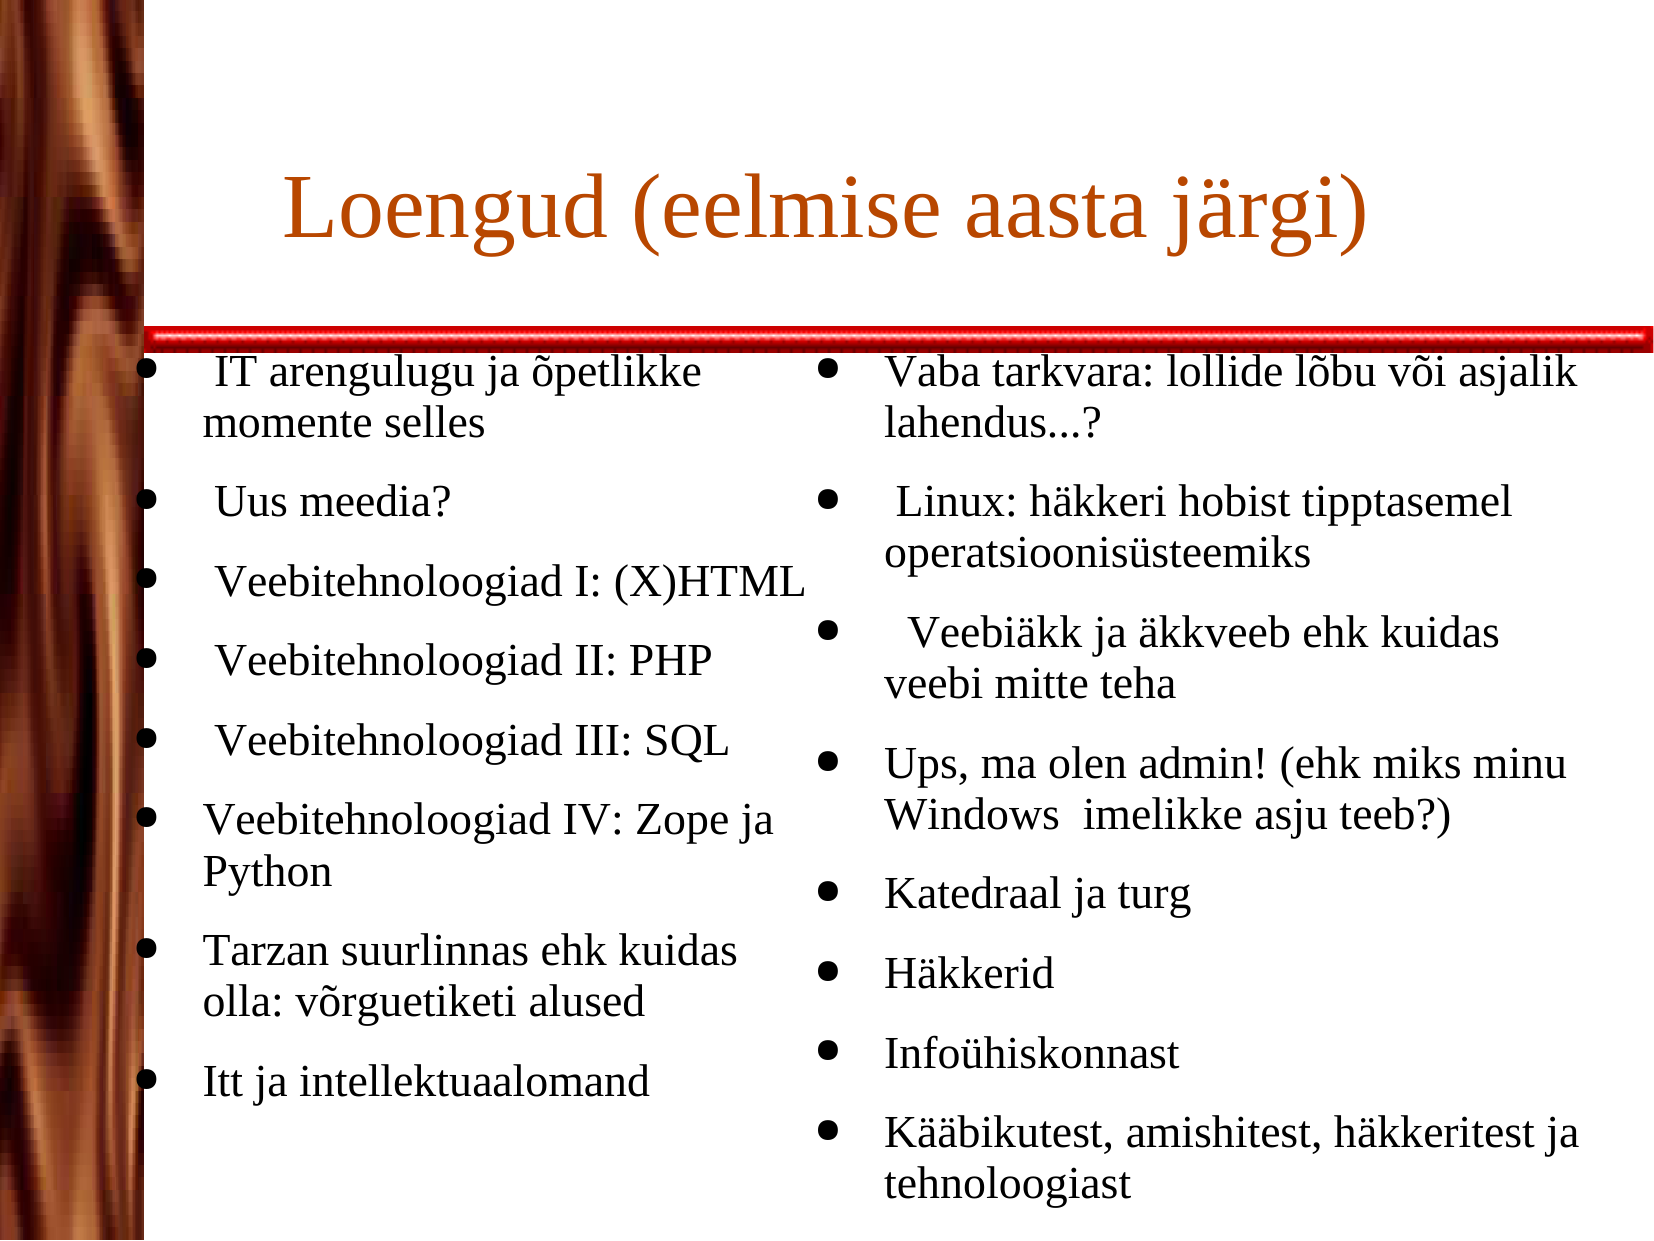

# Loengud (eelmise aasta järgi)
 IT arengulugu ja õpetlikke momente selles
 Uus meedia?
 Veebitehnoloogiad I: (X)HTML
 Veebitehnoloogiad II: PHP
 Veebitehnoloogiad III: SQL
Veebitehnoloogiad IV: Zope ja Python
Tarzan suurlinnas ehk kuidas olla: võrguetiketi alused
Itt ja intellektuaalomand
Vaba tarkvara: lollide lõbu või asjalik lahendus...?
 Linux: häkkeri hobist tipptasemel operatsioonisüsteemiks
 Veebiäkk ja äkkveeb ehk kuidas veebi mitte teha
Ups, ma olen admin! (ehk miks minu Windows imelikke asju teeb?)
Katedraal ja turg
Häkkerid
Infoühiskonnast
Kääbikutest, amishitest, häkkeritest ja tehnoloogiast